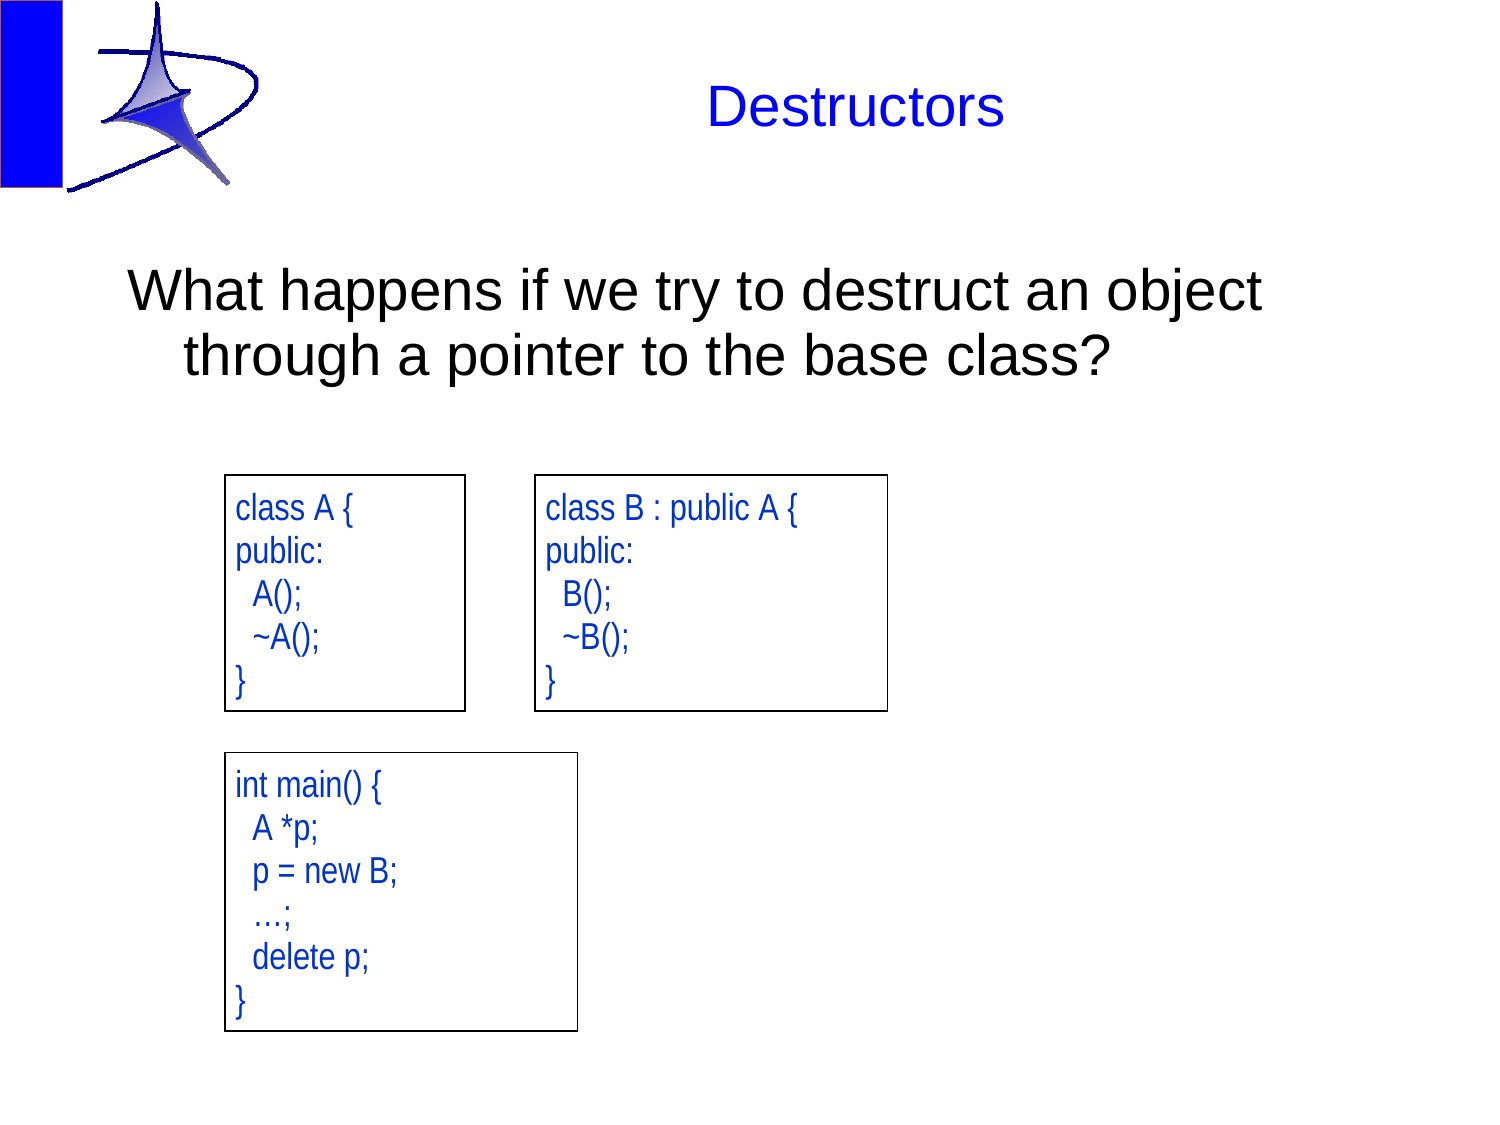

# Destructors
What happens if we try to destruct an object through a pointer to the base class?
class A {
public:
 A();
 ~A();
}
class B : public A {
public:
 B();
 ~B();
}
int main() {
 A *p;
 p = new B;
 …;
 delete p;
}